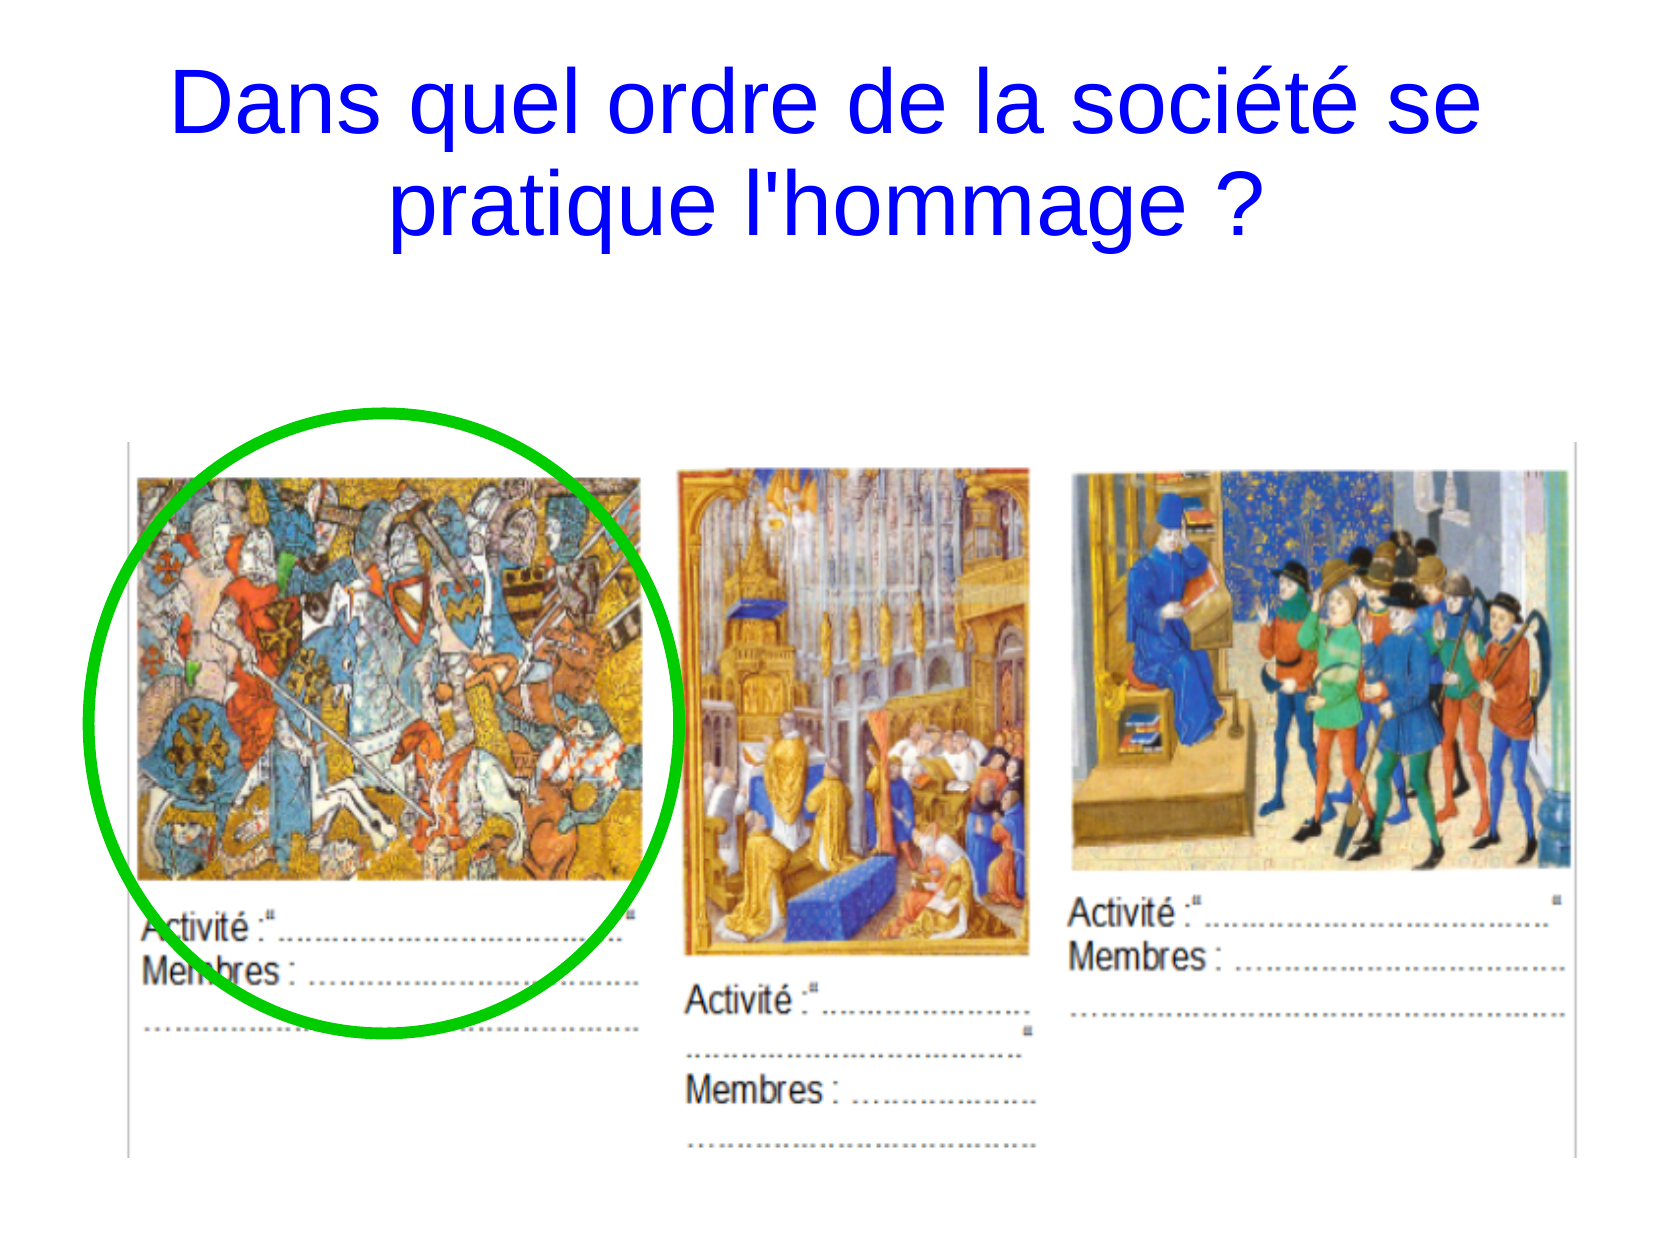

# Dans quel ordre de la société se pratique l'hommage ?